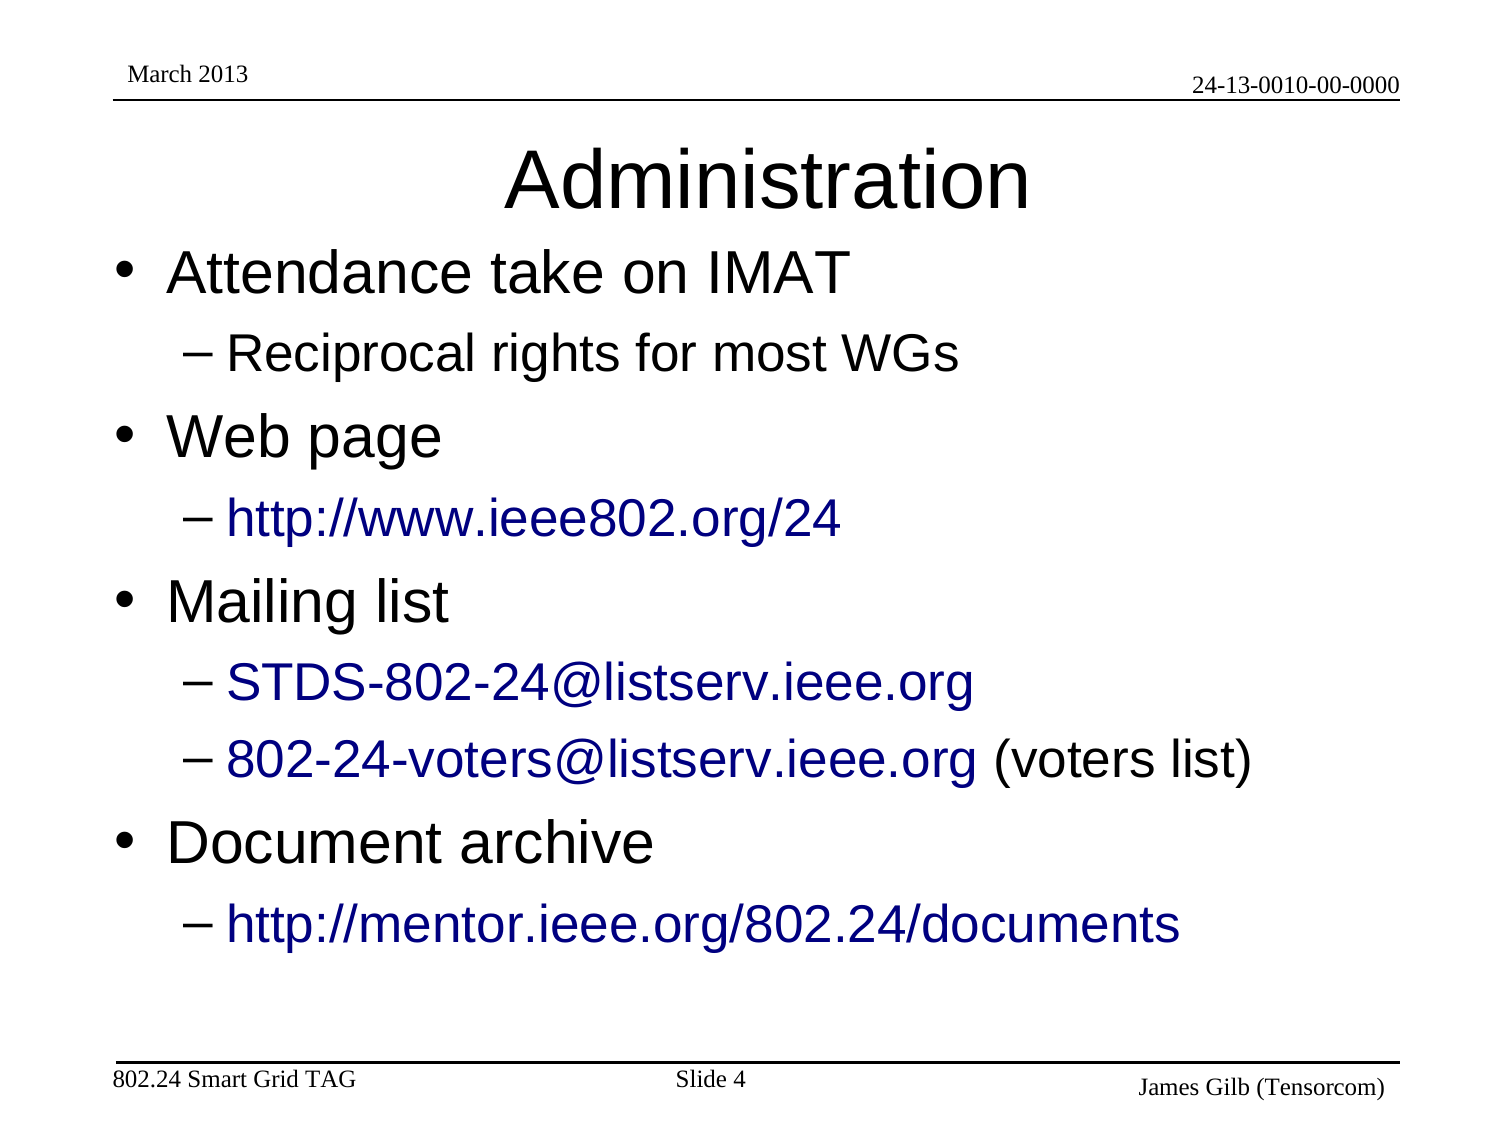

# Administration
Attendance take on IMAT
Reciprocal rights for most WGs
Web page
http://www.ieee802.org/24
Mailing list
STDS-802-24@listserv.ieee.org
802-24-voters@listserv.ieee.org (voters list)
Document archive
http://mentor.ieee.org/802.24/documents
4